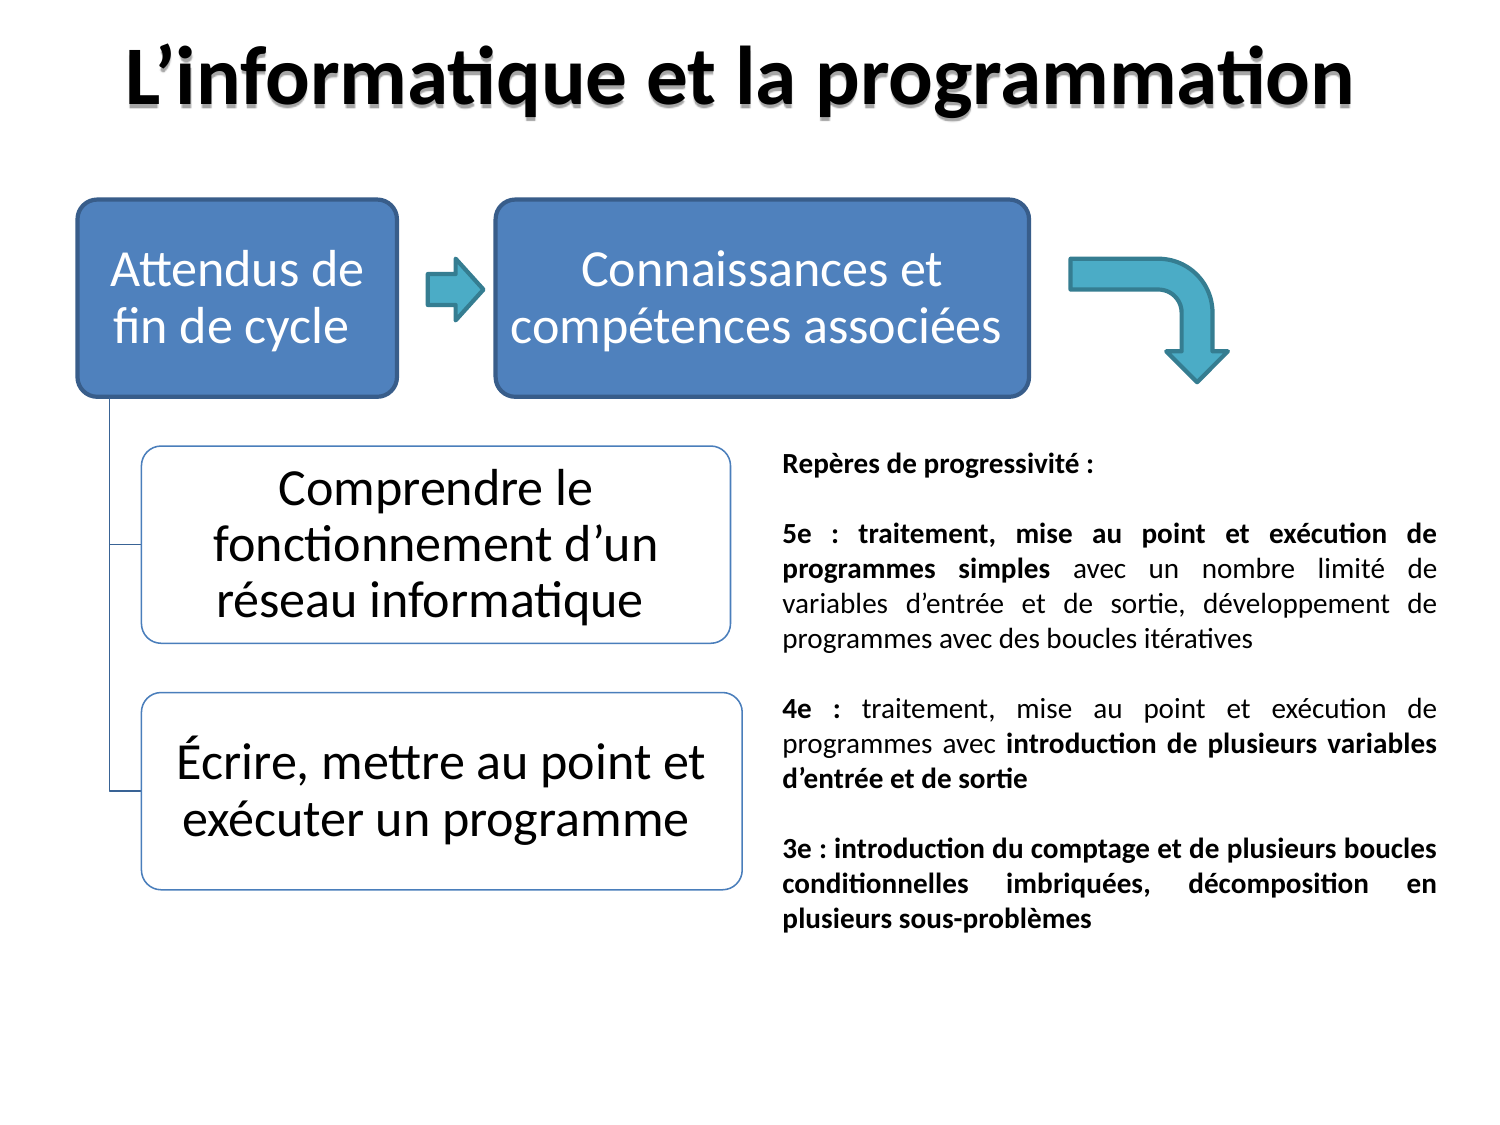

# L’informatique et la programmation
Attendus de fin de cycle
Connaissances et compétences associées
Comprendre le fonctionnement d’un réseau informatique
Écrire, mettre au point et exécuter un programme
Repères de progressivité :
5e : traitement, mise au point et exécution de programmes simples avec un nombre limité de variables d’entrée et de sortie, développement de programmes avec des boucles itératives
4e : traitement, mise au point et exécution de programmes avec introduction de plusieurs variables d’entrée et de sortie
3e : introduction du comptage et de plusieurs boucles conditionnelles imbriquées, décomposition en plusieurs sous-problèmes